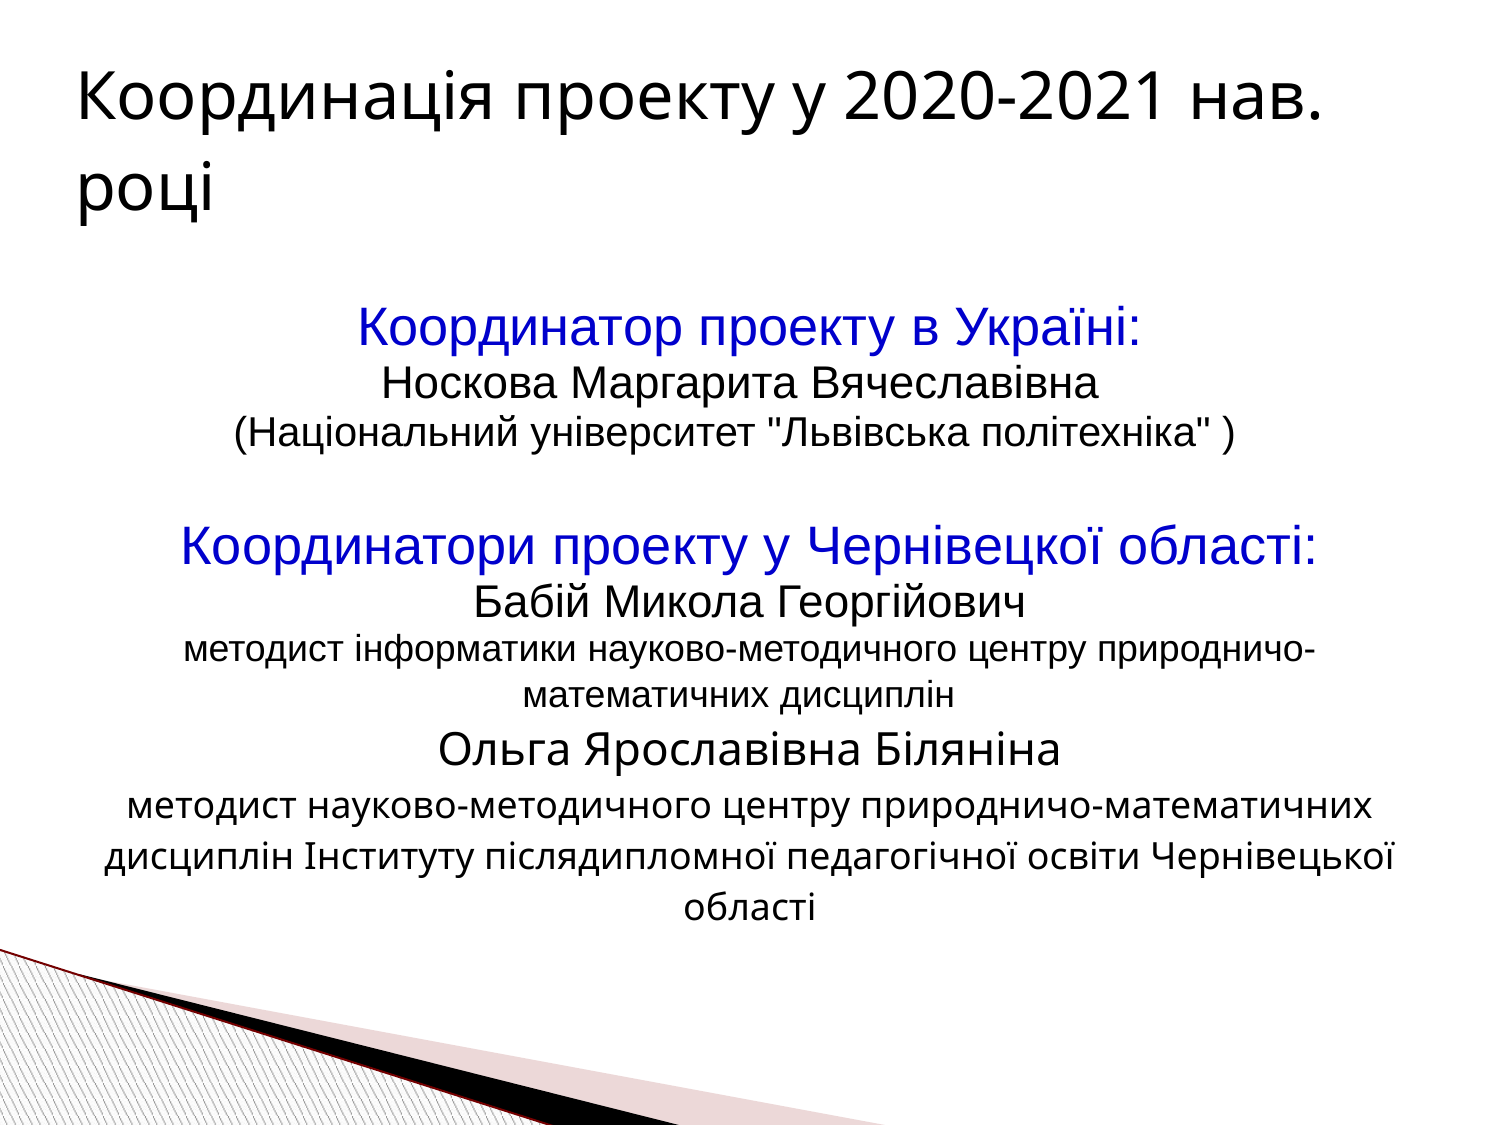

# Координація проекту у 2020-2021 нав. році
Координатор проекту в Україні:
Носкова Маргарита Вячеславівна
(Національний університет "Львівська політехніка" )
Координатори проекту у Чернівецкої області:
Бабій Микола Георгійович
методист інформатики науково-методичного центру природничо-математичних дисциплін
Ольга Ярославівна Біляніна
методист науково-методичного центру природничо-математичних дисциплін Інституту післядипломної педагогічної освіти Чернівецької області